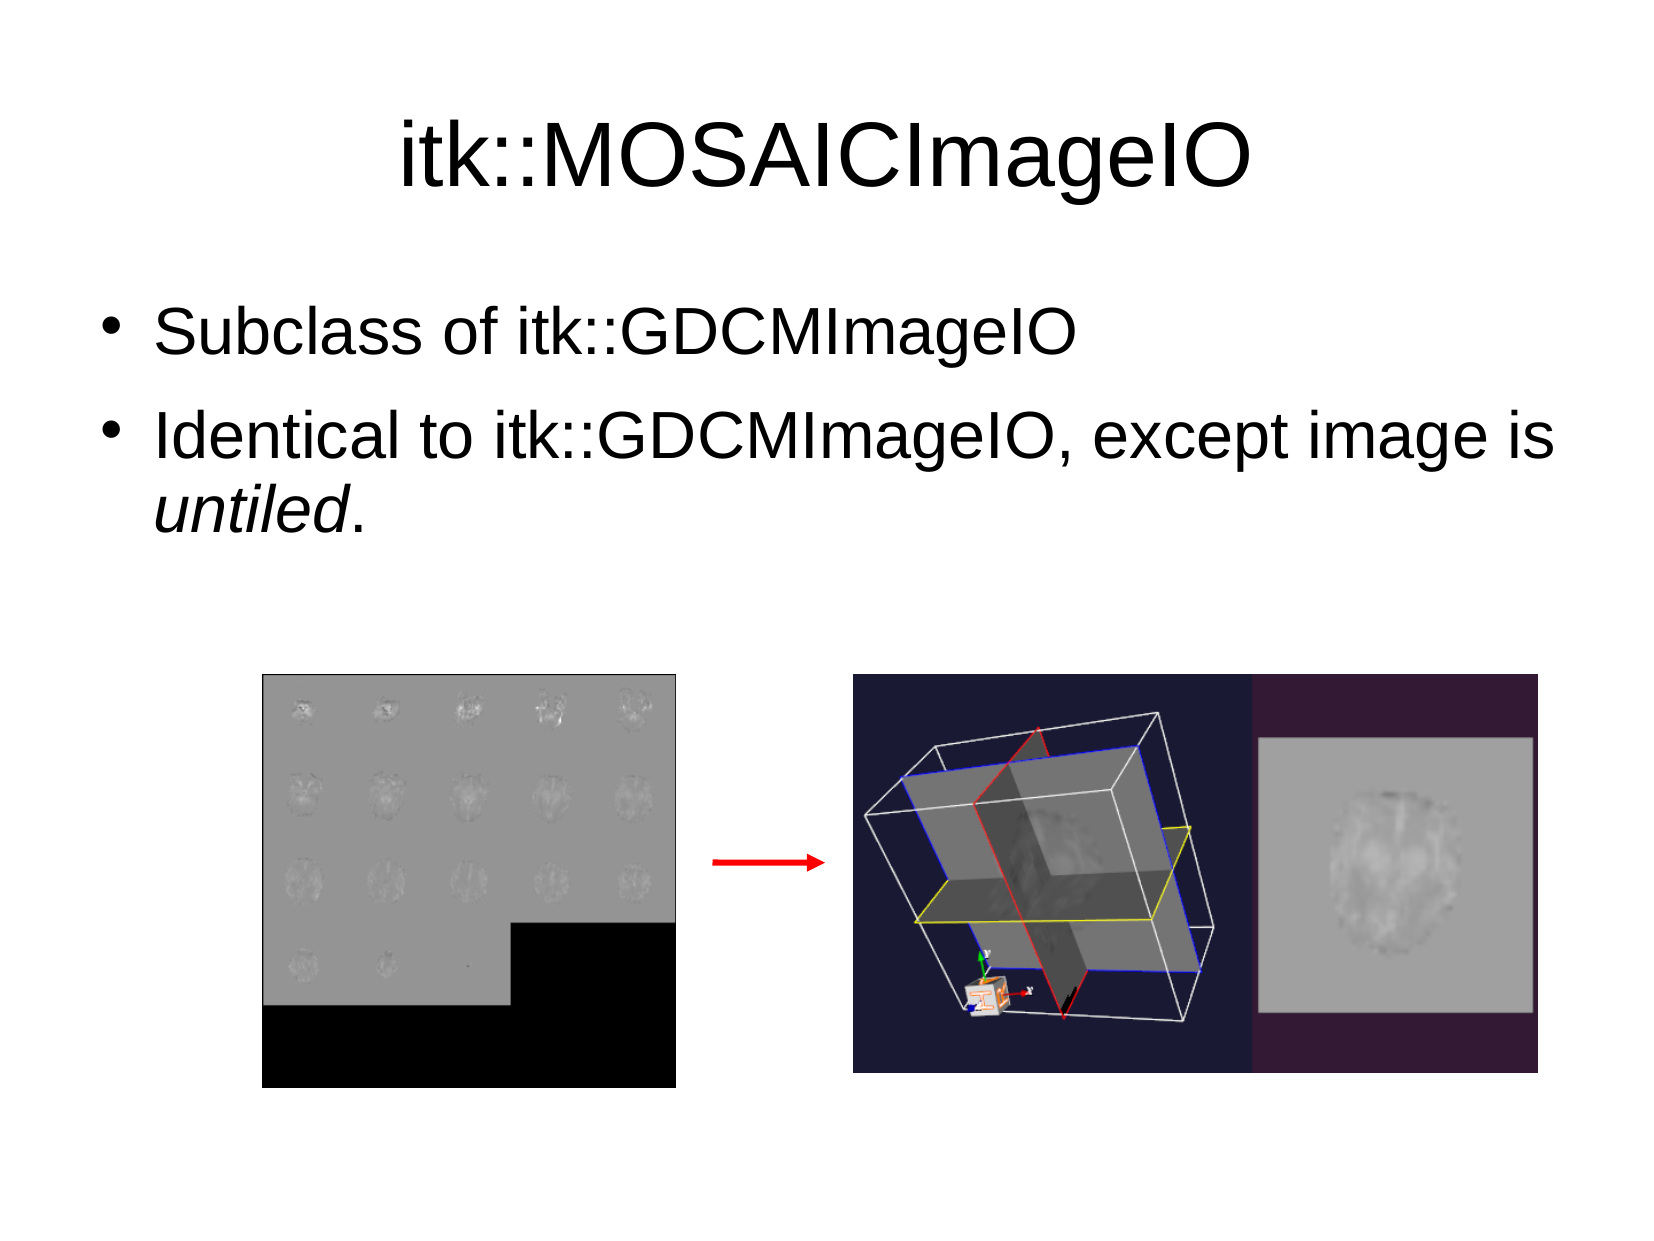

# itk::MOSAICImageIO
Subclass of itk::GDCMImageIO
Identical to itk::GDCMImageIO, except image is untiled.